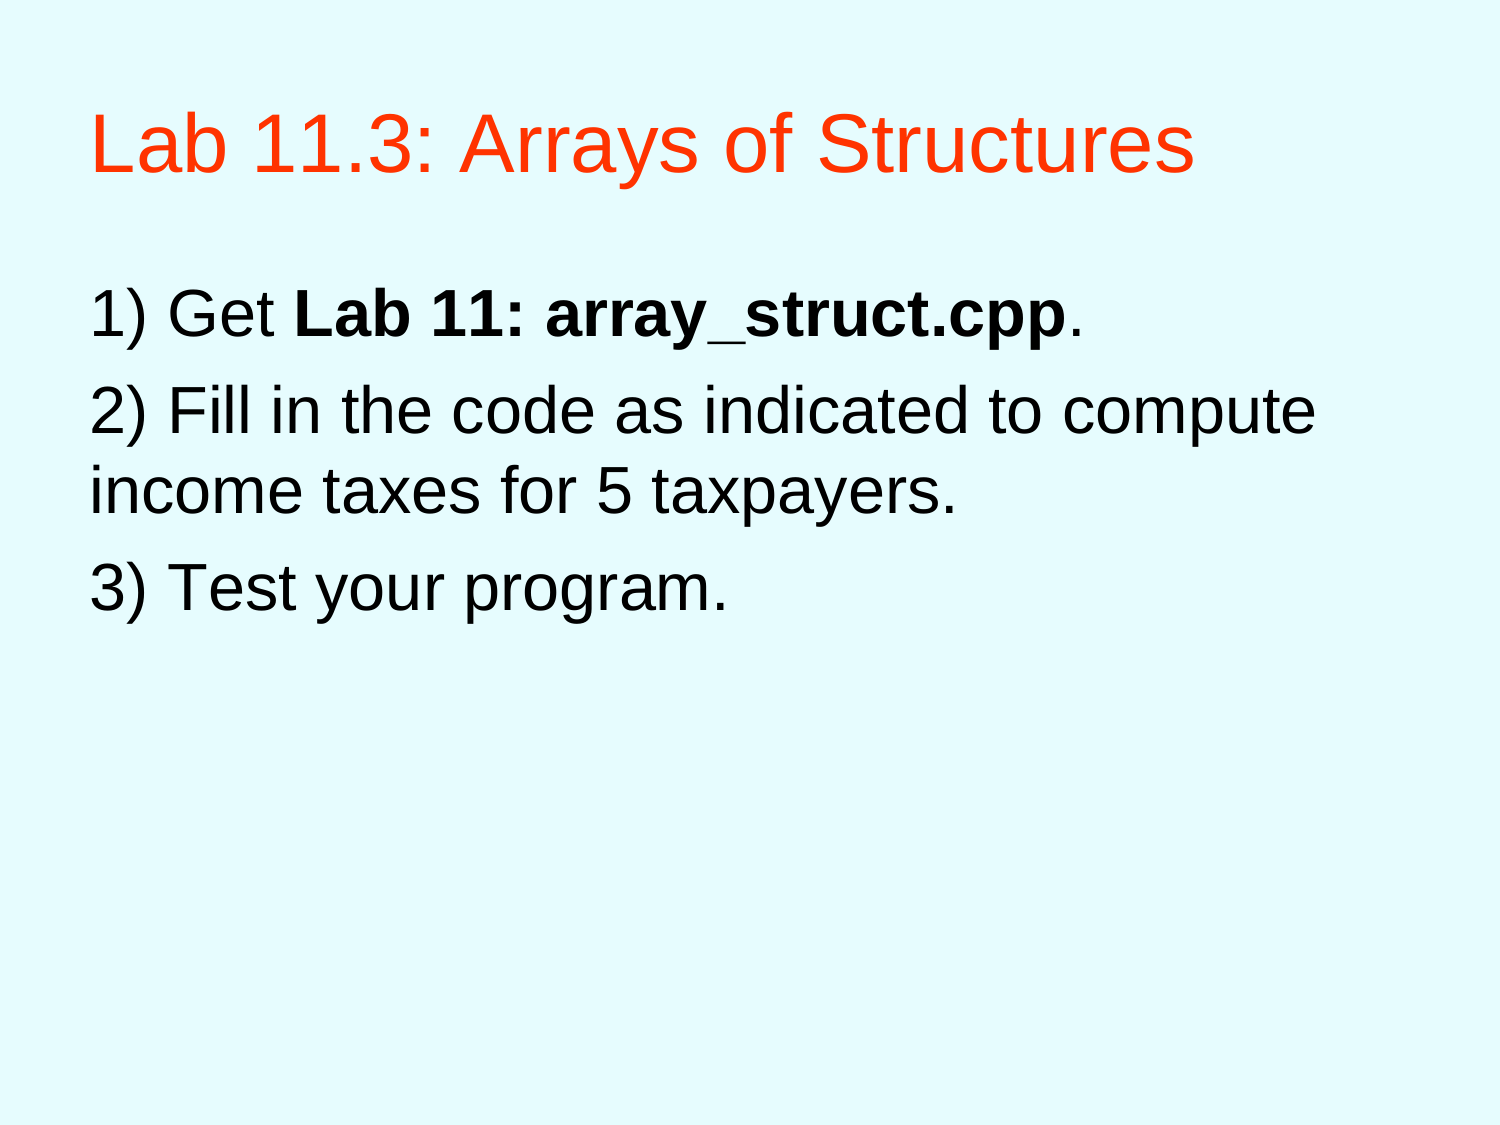

# Lab 11.3: Arrays of Structures
 Get Lab 11: array_struct.cpp.
 Fill in the code as indicated to compute income taxes for 5 taxpayers.
 Test your program.